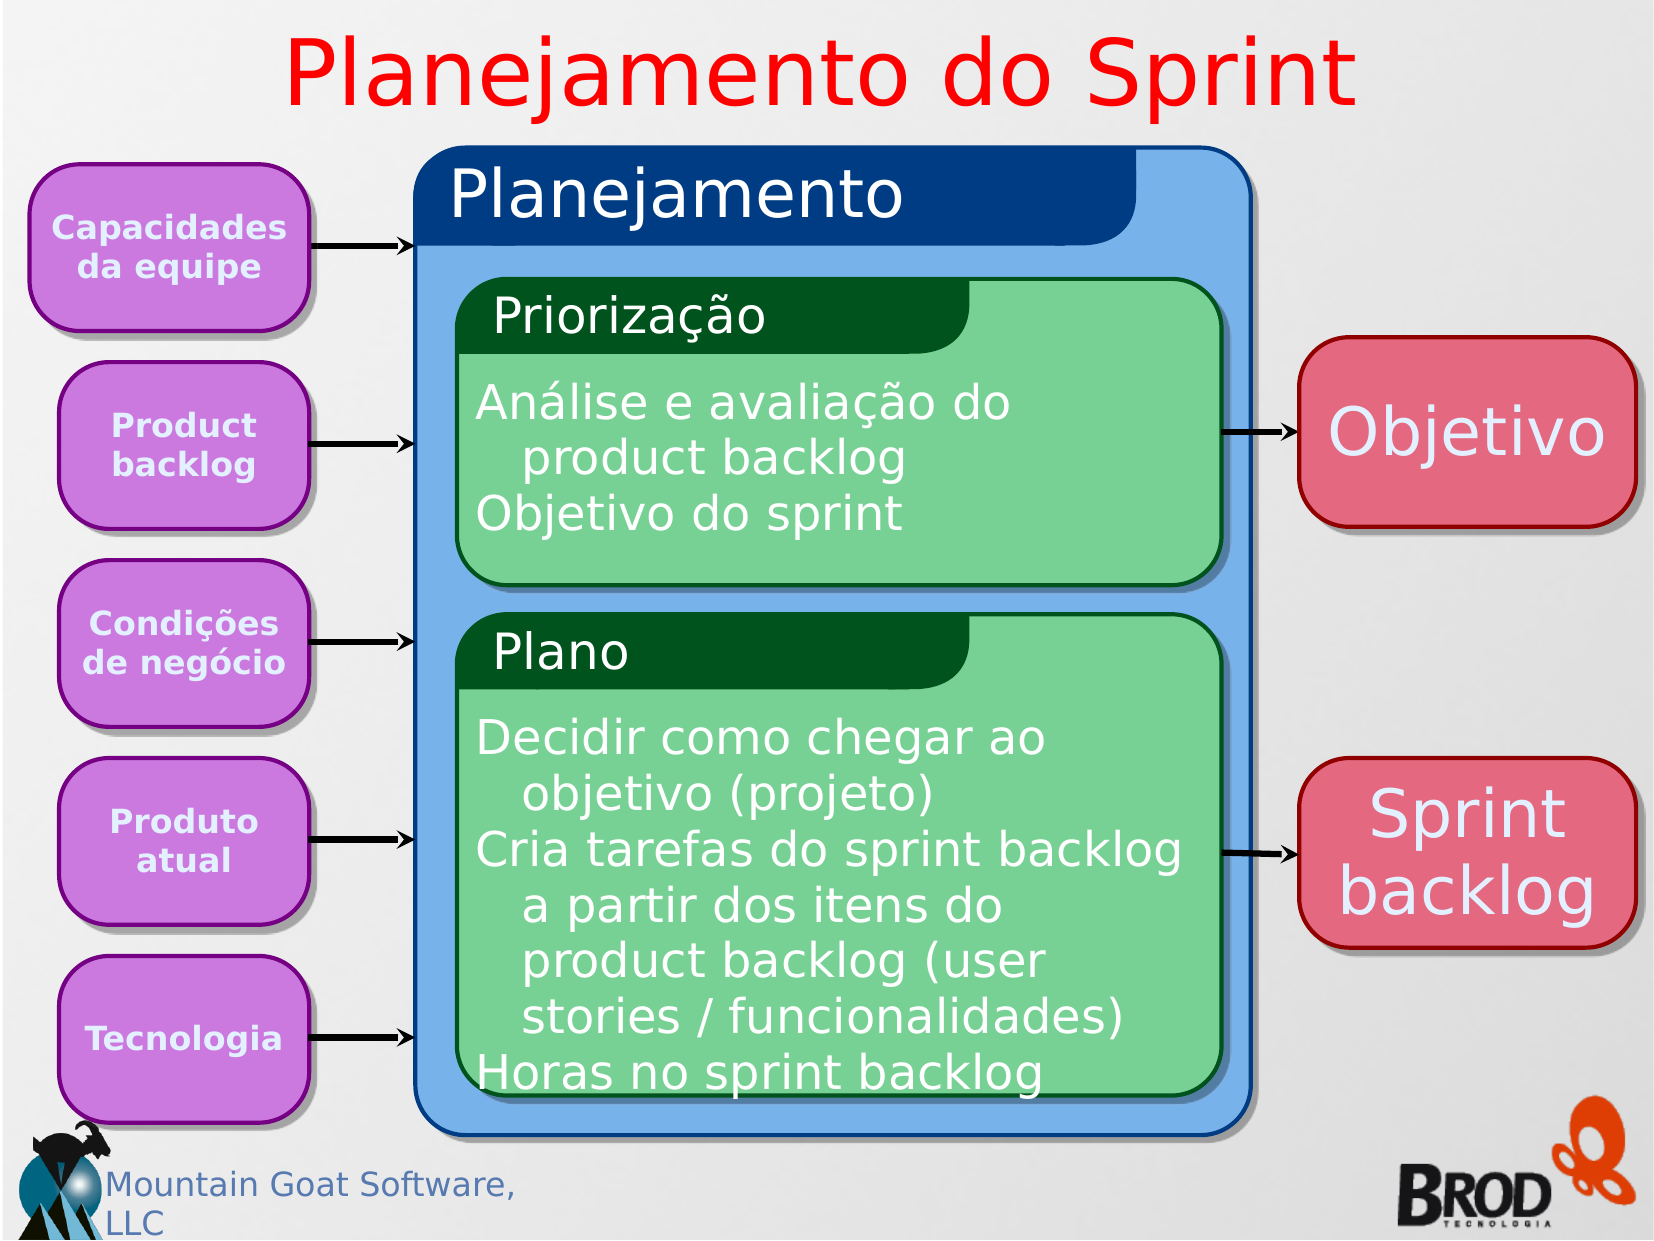

# Planejamento do Sprint
Planejamento
Capacidades da equipe
Priorização
Análise e avaliação do product backlog
Objetivo do sprint
Objetivo
Product backlog
Condições de negócio
Plano
Decidir como chegar ao objetivo (projeto)
Cria tarefas do sprint backlog a partir dos itens do product backlog (user stories / funcionalidades)
Horas no sprint backlog
Produto atual
Sprint
backlog
Tecnologia